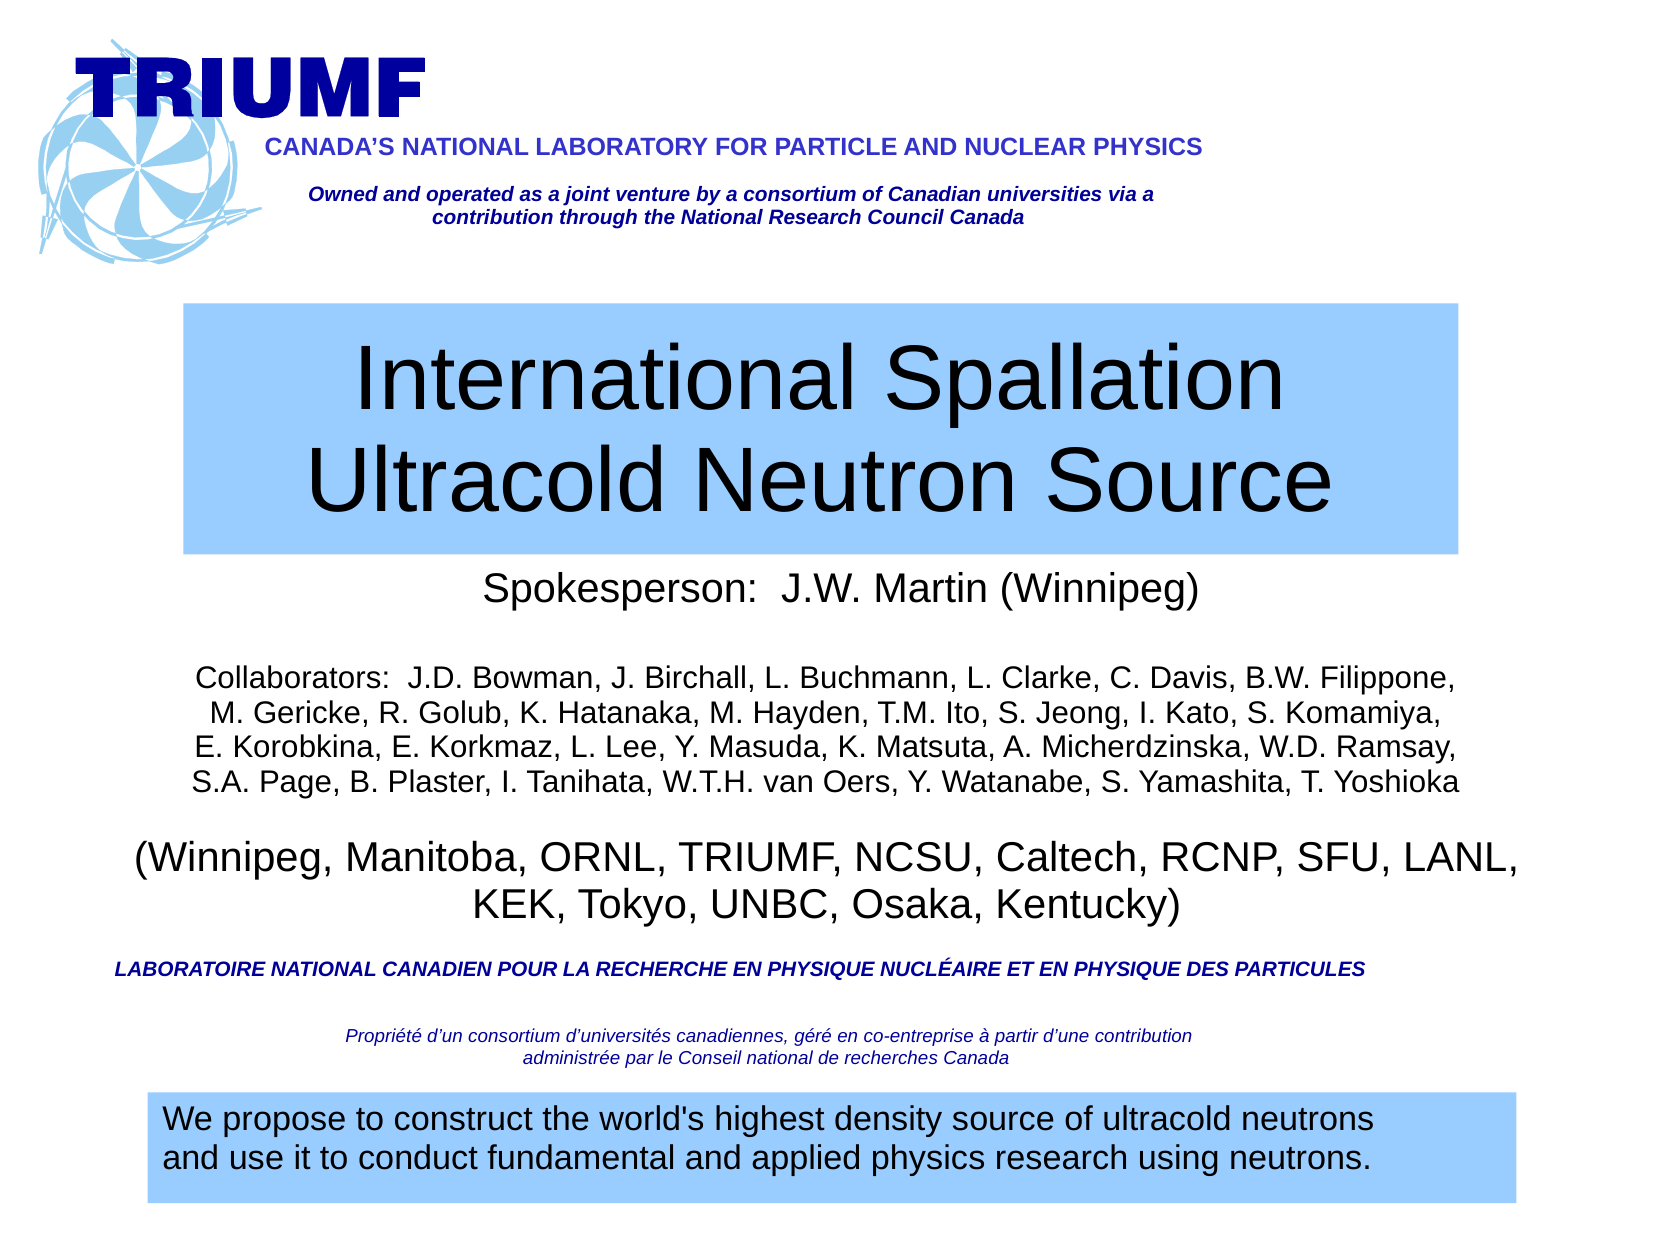

CANADA’S NATIONAL LABORATORY FOR PARTICLE AND NUCLEAR PHYSICS
Owned and operated as a joint venture by a consortium of Canadian universities via a contribution through the National Research Council Canada
LABORATOIRE NATIONAL CANADIEN POUR LA RECHERCHE EN PHYSIQUE NUCLÉAIRE ET EN PHYSIQUE DES PARTICULES
Propriété d’un consortium d’universités canadiennes, géré en co-entreprise à partir d’une contribution administrée par le Conseil national de recherches Canada
International Spallation Ultracold Neutron Source
Spokesperson: J.W. Martin (Winnipeg)
# Collaborators: J.D. Bowman, J. Birchall, L. Buchmann, L. Clarke, C. Davis, B.W. Filippone,
M. Gericke, R. Golub, K. Hatanaka, M. Hayden, T.M. Ito, S. Jeong, I. Kato, S. Komamiya,
E. Korobkina, E. Korkmaz, L. Lee, Y. Masuda, K. Matsuta, A. Micherdzinska, W.D. Ramsay,
S.A. Page, B. Plaster, I. Tanihata, W.T.H. van Oers, Y. Watanabe, S. Yamashita, T. Yoshioka
(Winnipeg, Manitoba, ORNL, TRIUMF, NCSU, Caltech, RCNP, SFU, LANL, KEK, Tokyo, UNBC, Osaka, Kentucky)
We propose to construct the world's highest density source of ultracold neutrons
and use it to conduct fundamental and applied physics research using neutrons.